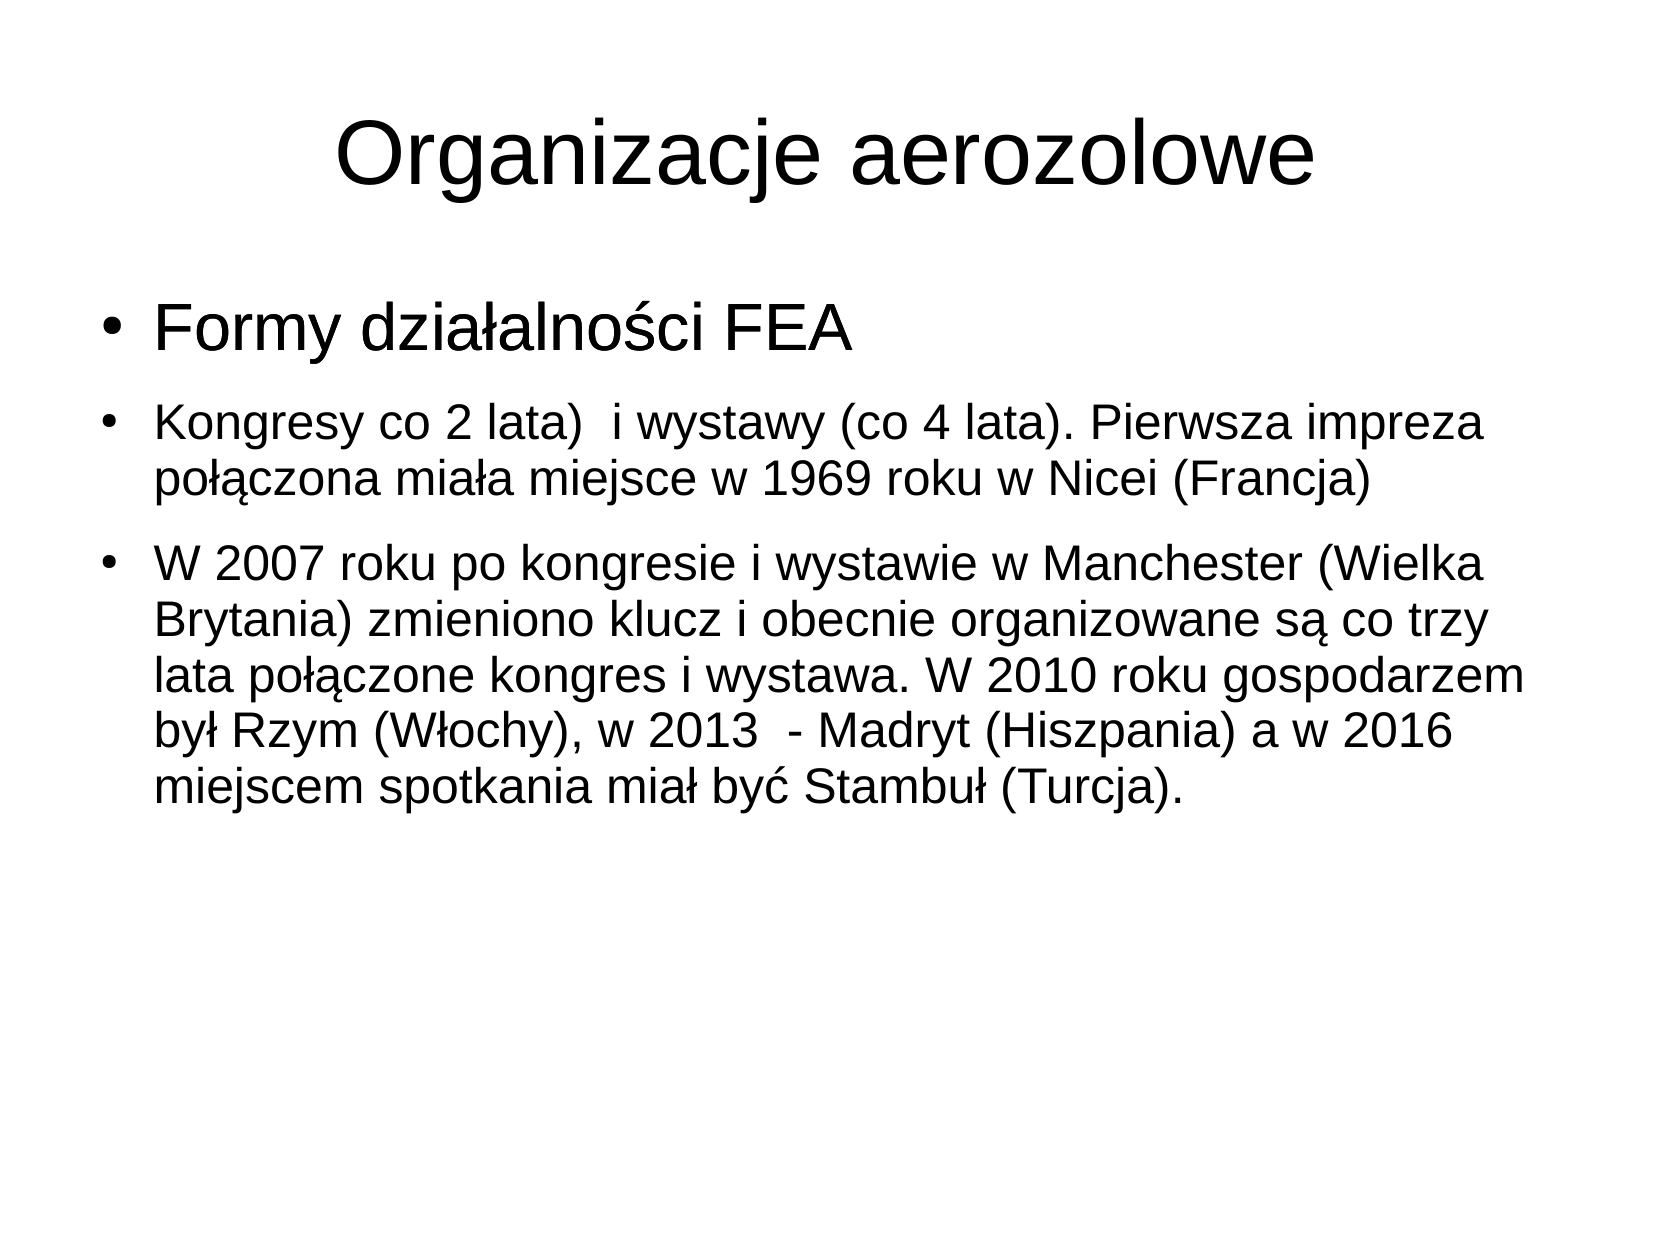

# Organizacje aerozolowe
Formy działalności FEA
Formy działalności FEA
Kongresy co 2 lata) i wystawy (co 4 lata). Pierwsza impreza połączona miała miejsce w 1969 roku w Nicei (Francja)
W 2007 roku po kongresie i wystawie w Manchester (Wielka Brytania) zmieniono klucz i obecnie organizowane są co trzy lata połączone kongres i wystawa. W 2010 roku gospodarzem był Rzym (Włochy), w 2013 - Madryt (Hiszpania) a w 2016 miejscem spotkania miał być Stambuł (Turcja).